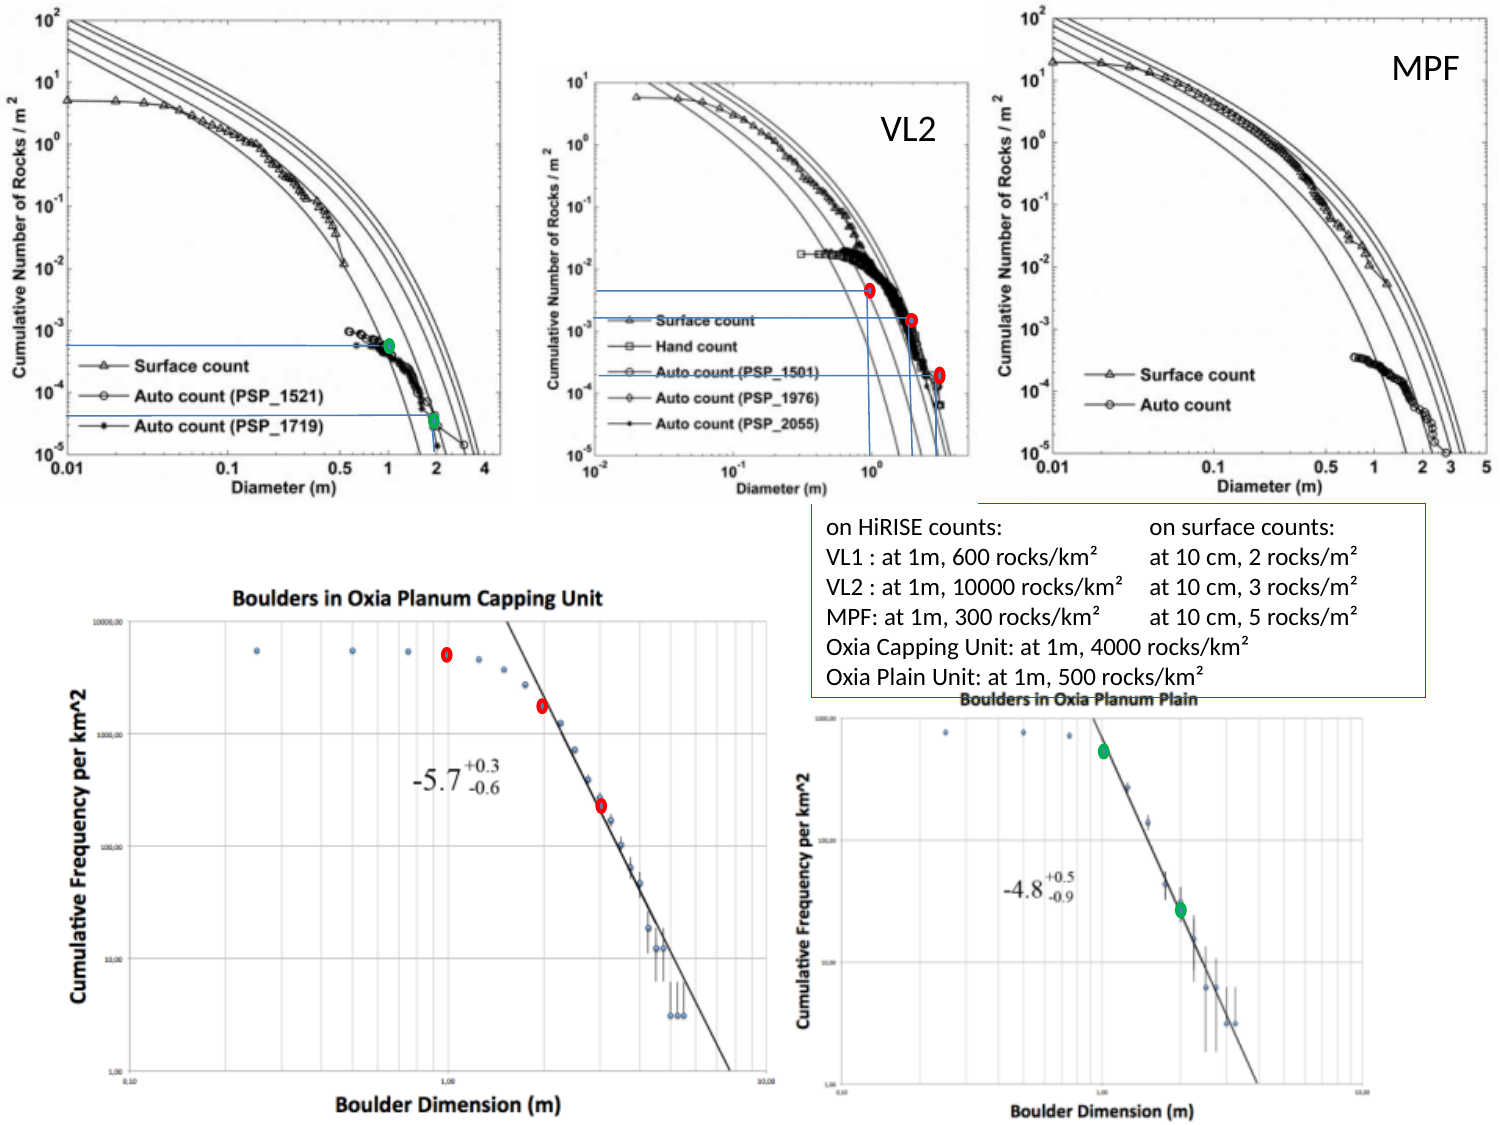

VL1
MPF
VL2
on HiRISE counts:	on surface counts:
VL1 : at 1m, 600 rocks/km²	at 10 cm, 2 rocks/m²
VL2 : at 1m, 10000 rocks/km²	at 10 cm, 3 rocks/m²
MPF: at 1m, 300 rocks/km²	at 10 cm, 5 rocks/m²
Oxia Capping Unit: at 1m, 4000 rocks/km²
Oxia Plain Unit: at 1m, 500 rocks/km²